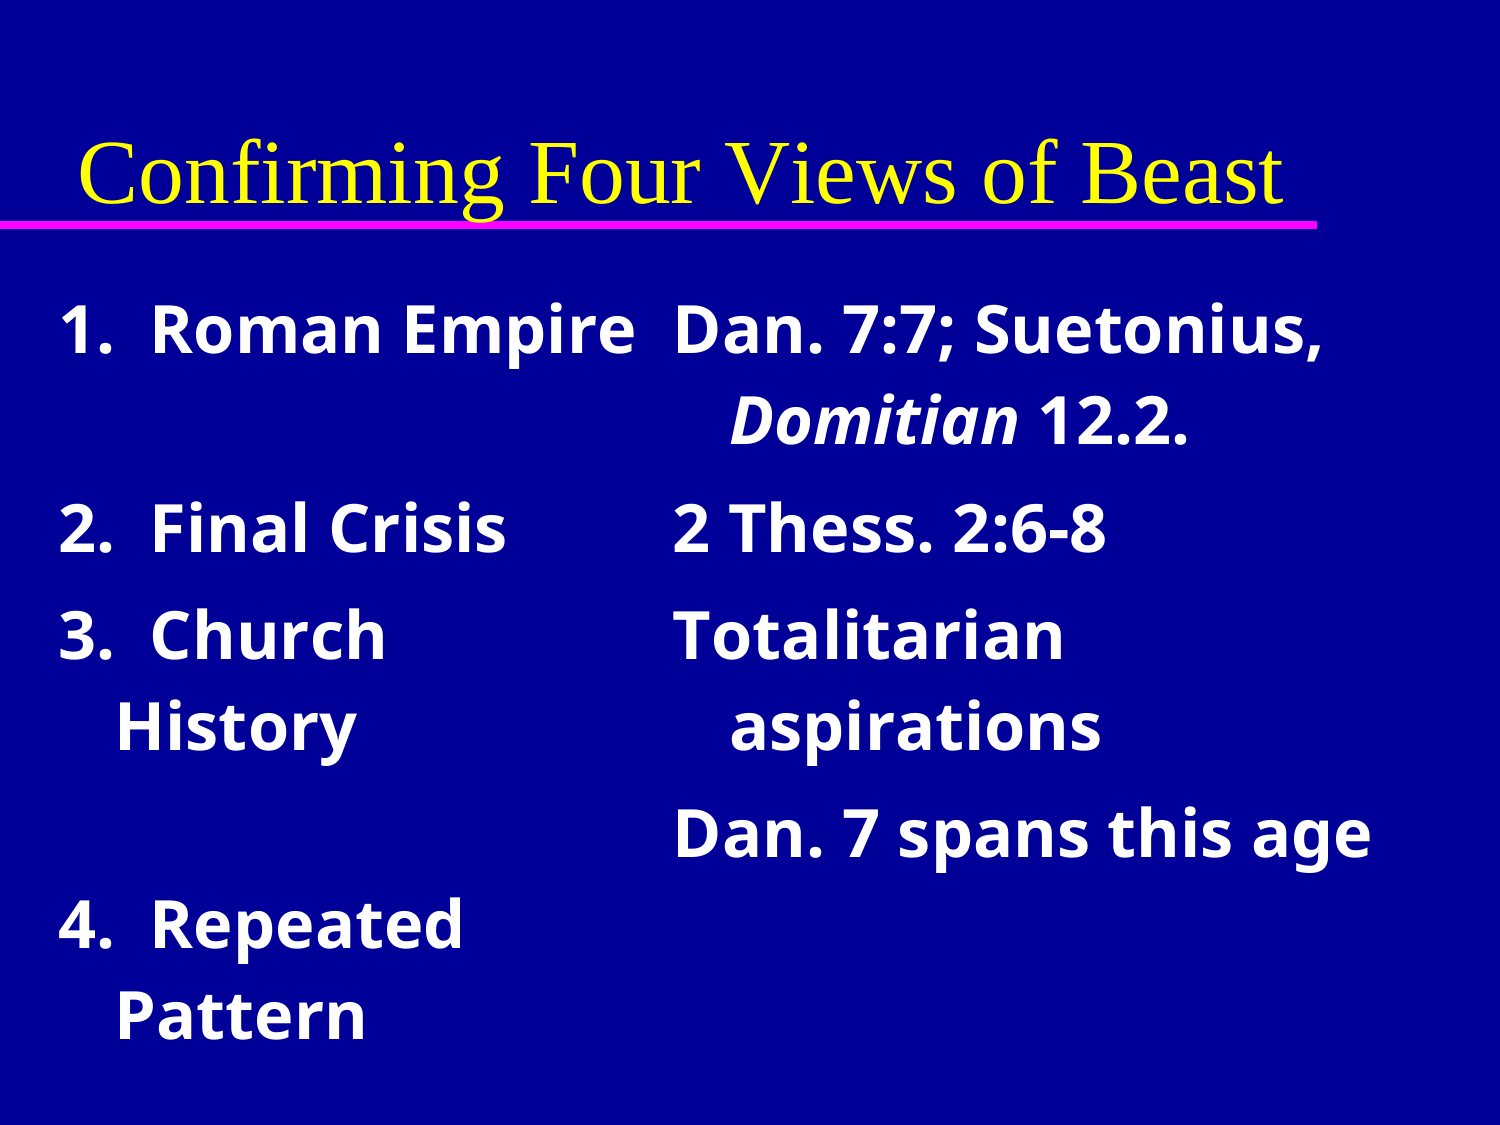

# Confirming Four Views of Beast
1. Roman Empire
2. Final Crisis
3. Church History
4. Repeated Pattern
Dan. 7:7; Suetonius, Domitian 12.2.
2 Thess. 2:6-8
Totalitarian aspirations
Dan. 7 spans this age